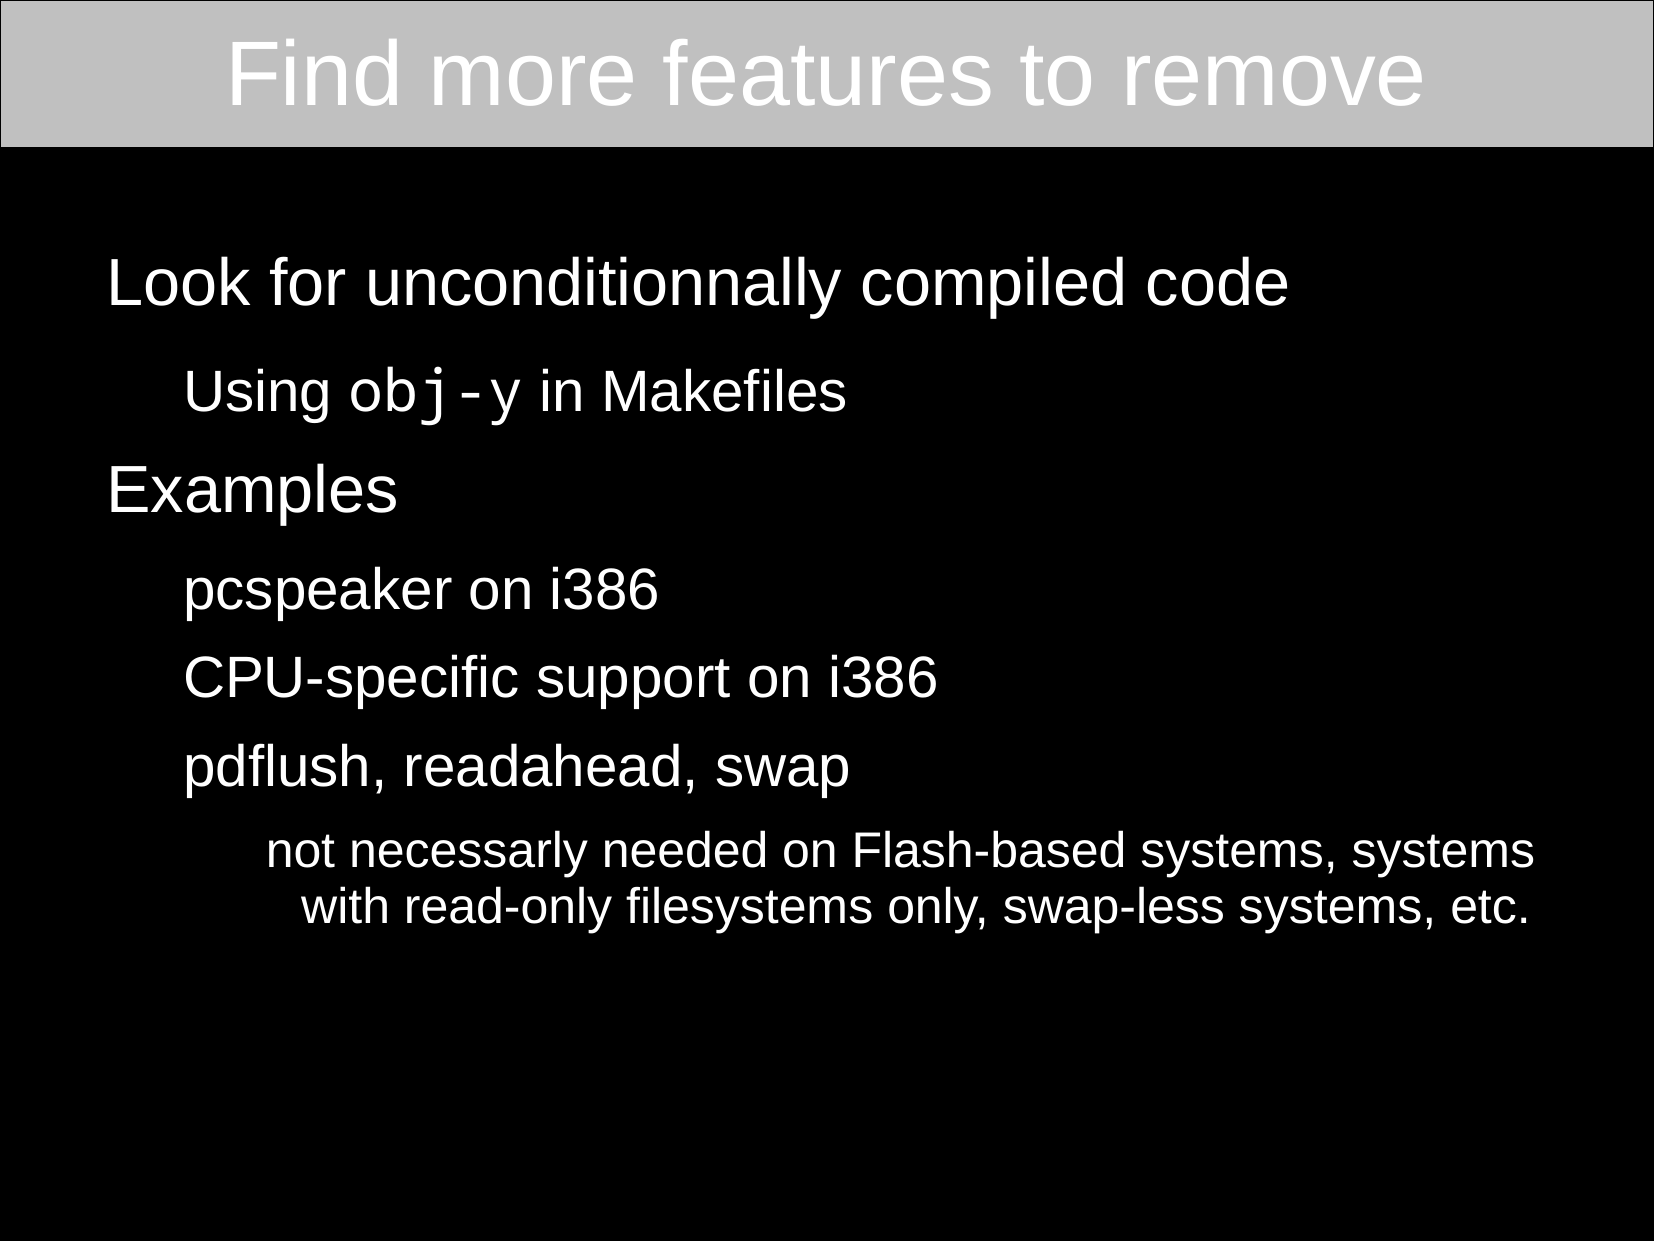

# Find more features to remove
Look for unconditionnally compiled code
Using obj-y in Makefiles
Examples
pcspeaker on i386
CPU-specific support on i386
pdflush, readahead, swap
not necessarly needed on Flash-based systems, systems with read-only filesystems only, swap-less systems, etc.